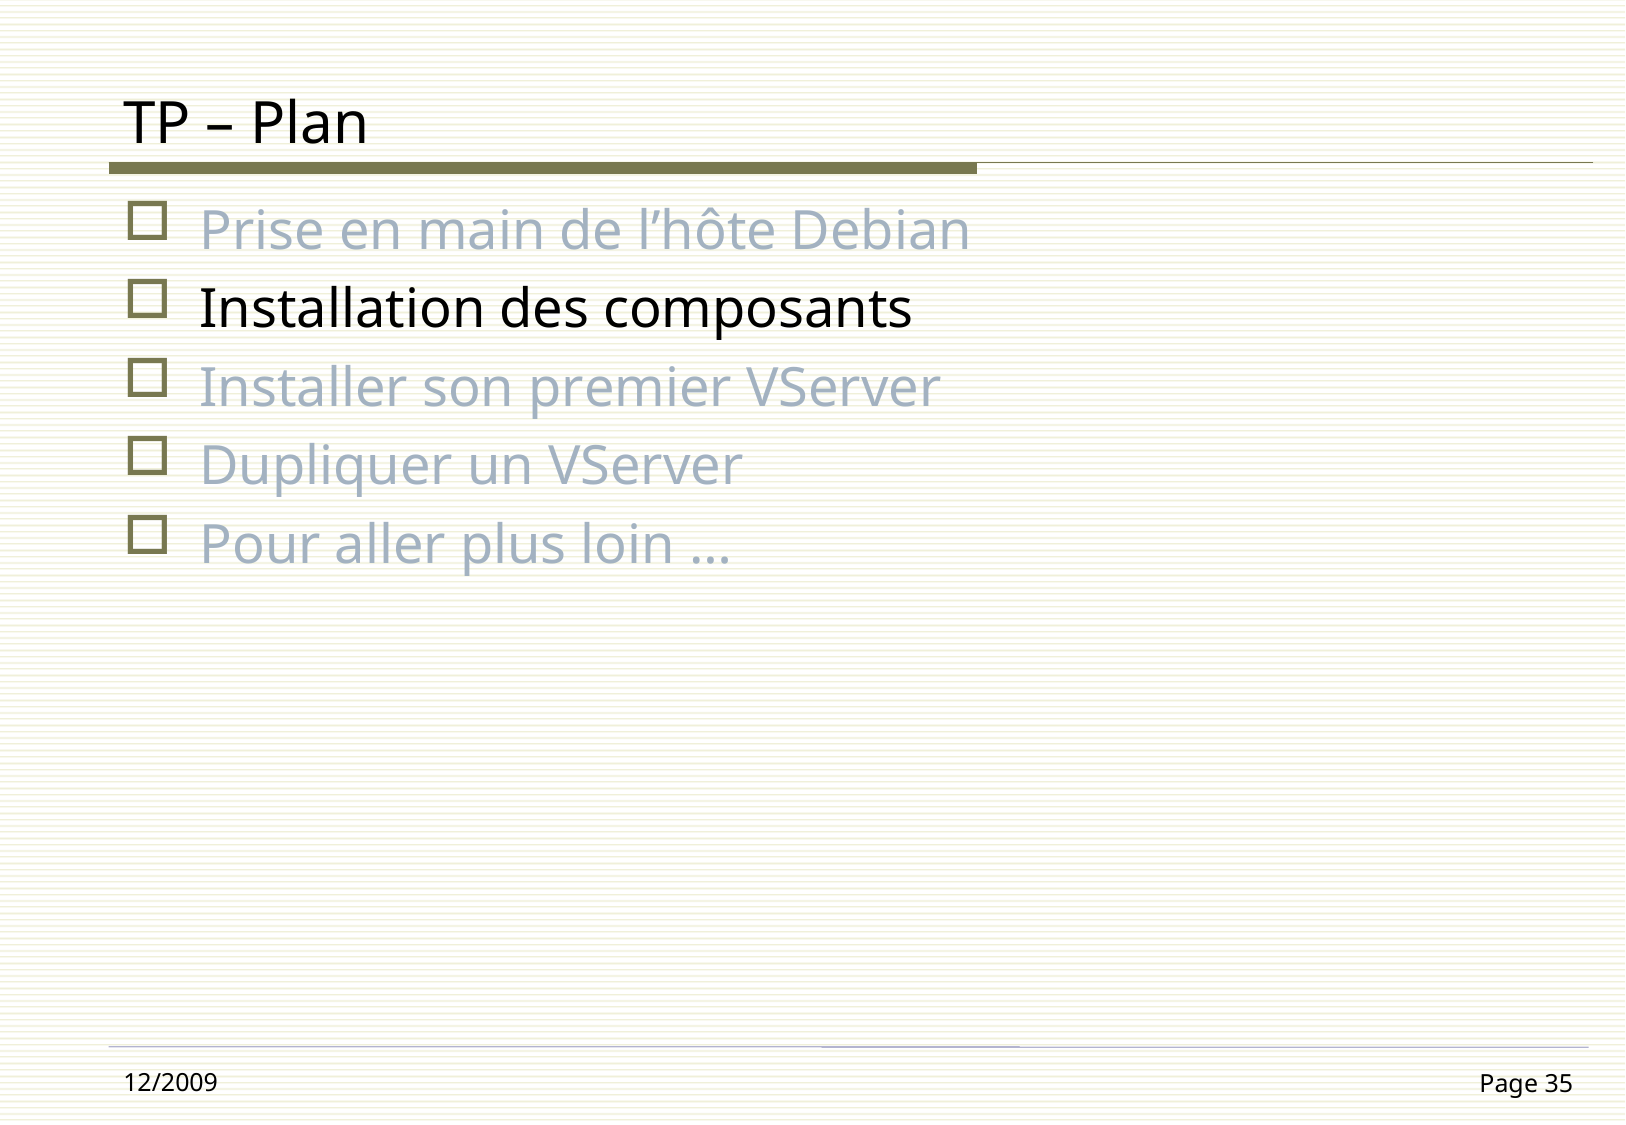

# TP – Plan
Prise en main de l’hôte Debian
Installation des composants
Installer son premier VServer
Dupliquer un VServer
Pour aller plus loin …
35